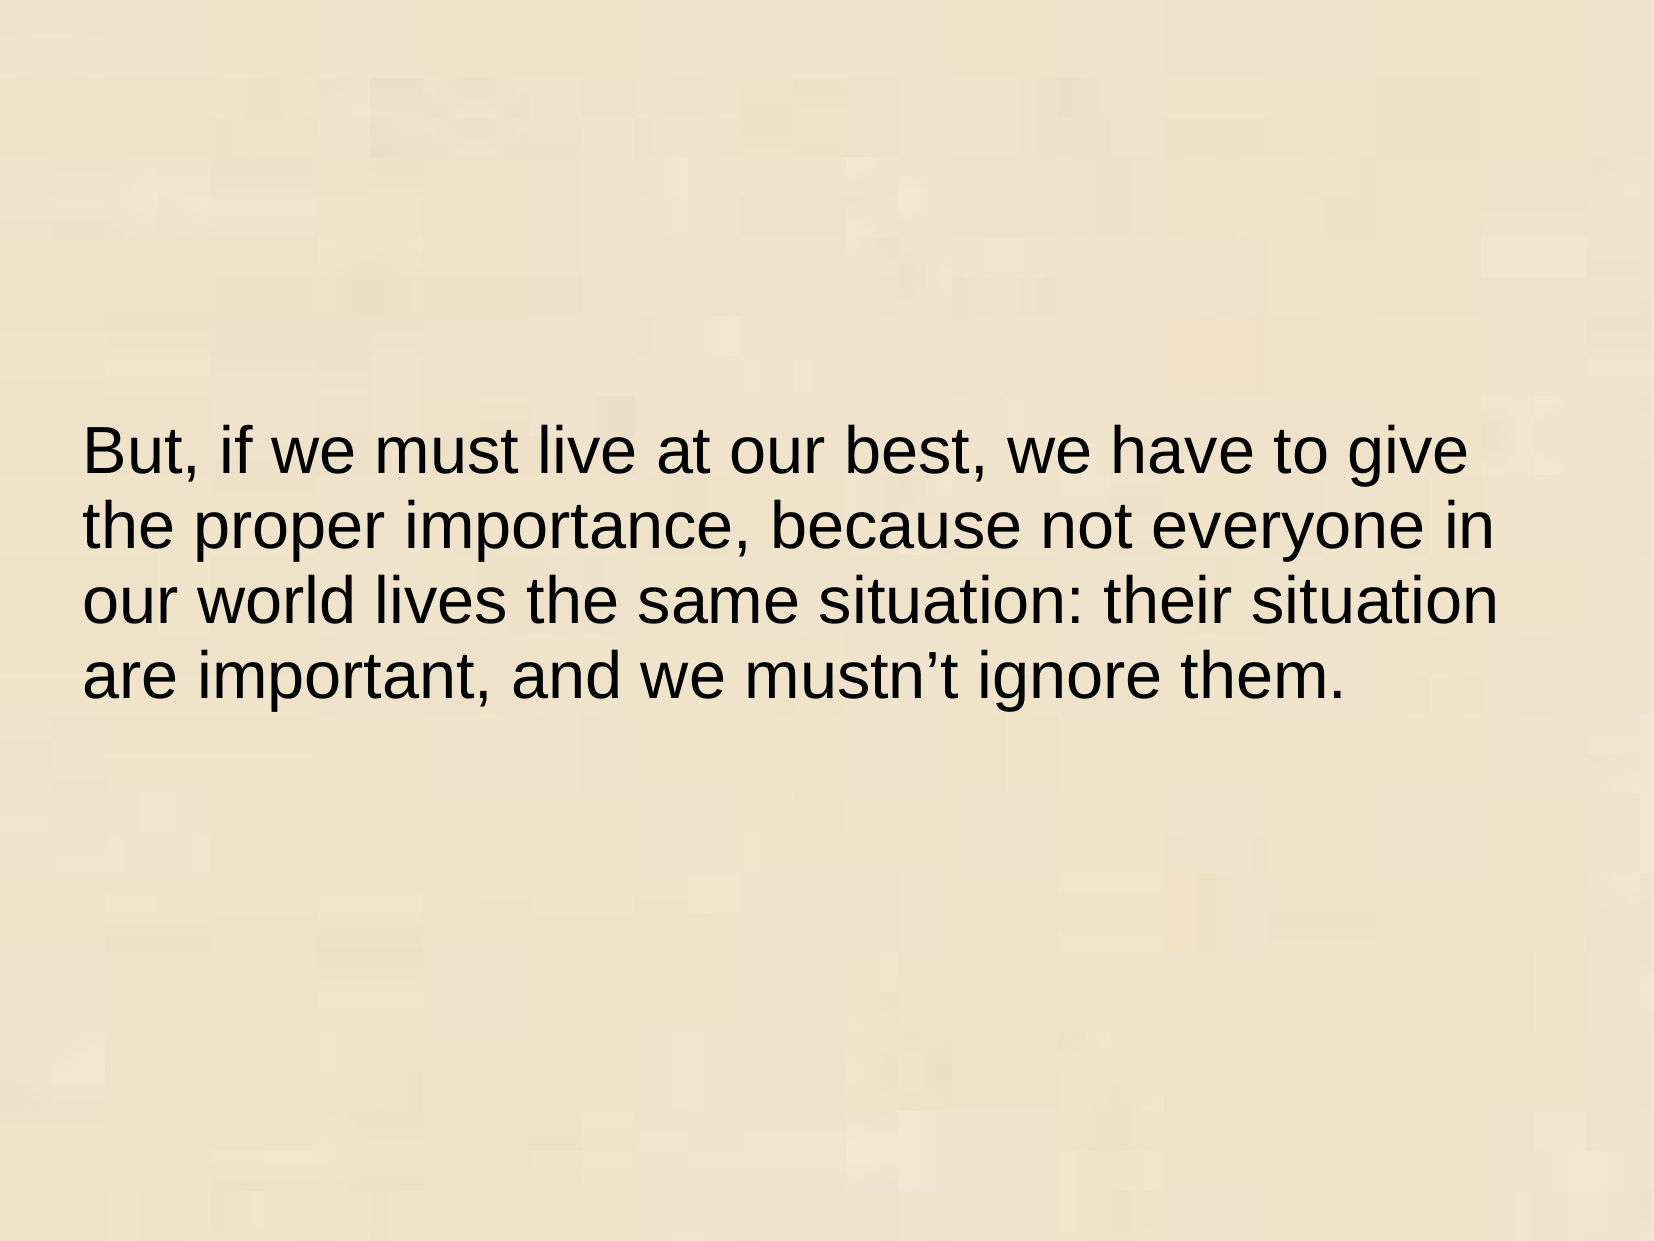

# But, if we must live at our best, we have to give the proper importance, because not everyone in our world lives the same situation: their situation are important, and we mustn’t ignore them.